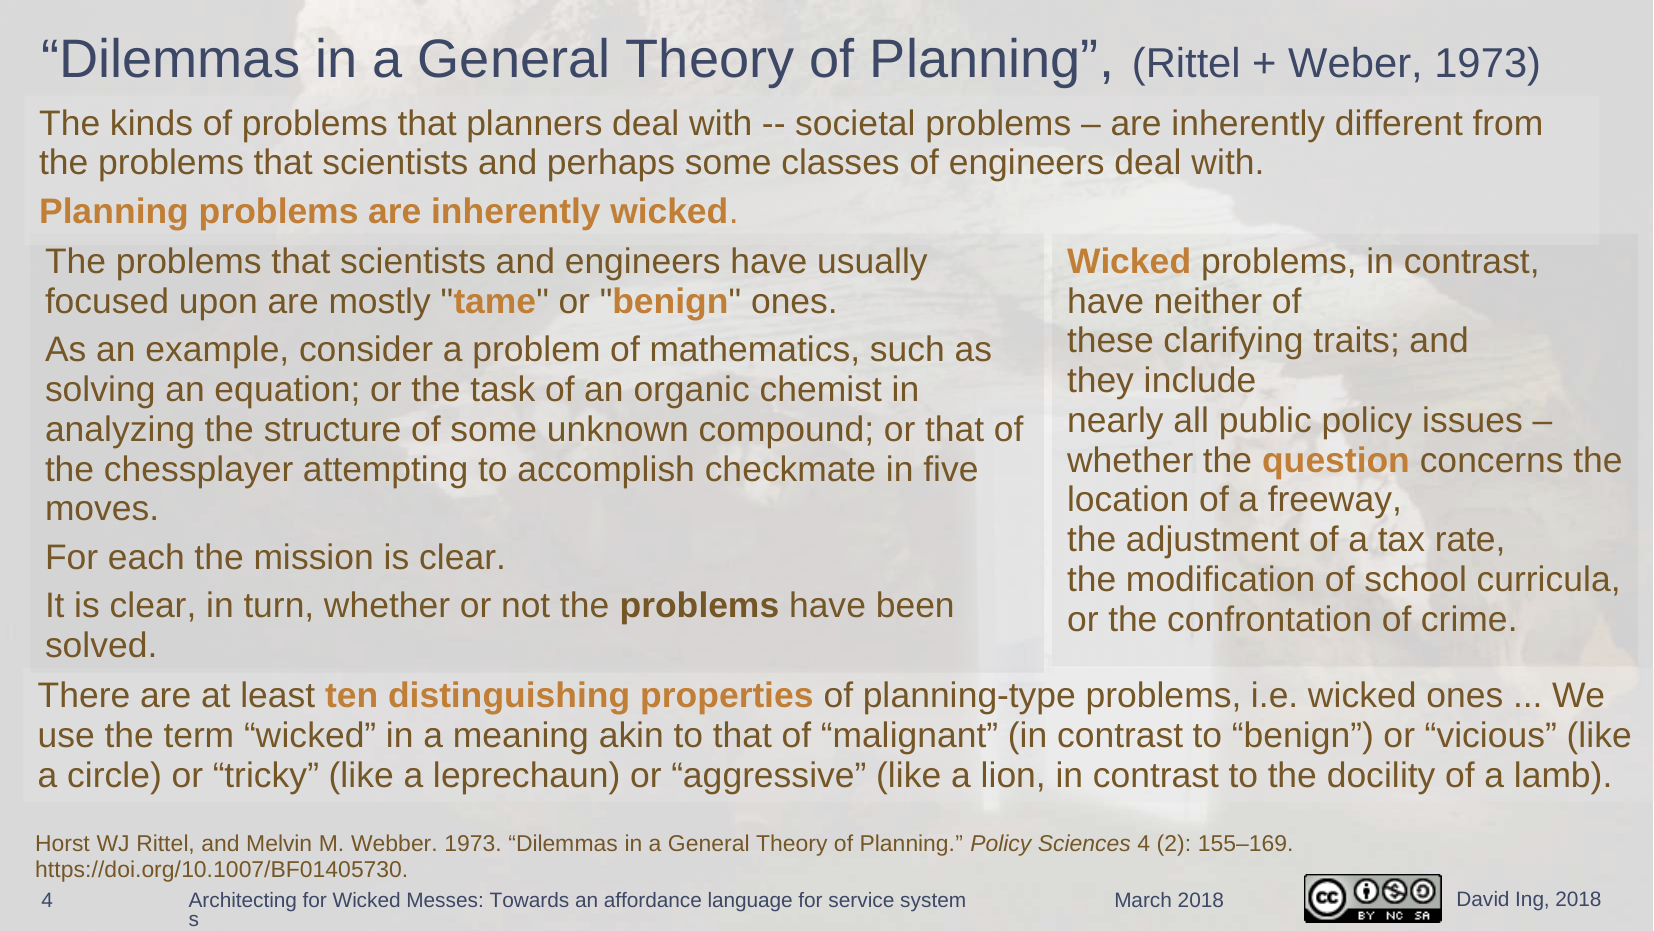

# “Dilemmas in a General Theory of Planning”, (Rittel + Weber, 1973)
The kinds of problems that planners deal with -- societal problems – are inherently different from the problems that scientists and perhaps some classes of engineers deal with.
Planning problems are inherently wicked.
The problems that scientists and engineers have usually focused upon are mostly "tame" or "benign" ones.
As an example, consider a problem of mathematics, such as solving an equation; or the task of an organic chemist in analyzing the structure of some unknown compound; or that of the chessplayer attempting to accomplish checkmate in five moves.
For each the mission is clear.
It is clear, in turn, whether or not the problems have been solved.
Wicked problems, in contrast, have neither of
these clarifying traits; and
they include
nearly all public policy issues –
whether the question concerns the location of a freeway,
the adjustment of a tax rate,
the modification of school curricula, or the confrontation of crime.
There are at least ten distinguishing properties of planning-type problems, i.e. wicked ones ... We use the term “wicked” in a meaning akin to that of “malignant” (in contrast to “benign”) or “vicious” (like a circle) or “tricky” (like a leprechaun) or “aggressive” (like a lion, in contrast to the docility of a lamb).
Horst WJ Rittel, and Melvin M. Webber. 1973. “Dilemmas in a General Theory of Planning.” Policy Sciences 4 (2): 155–169. https://doi.org/10.1007/BF01405730.
Architecting for Wicked Messes: Towards an affordance language for service systems
March 2018
4